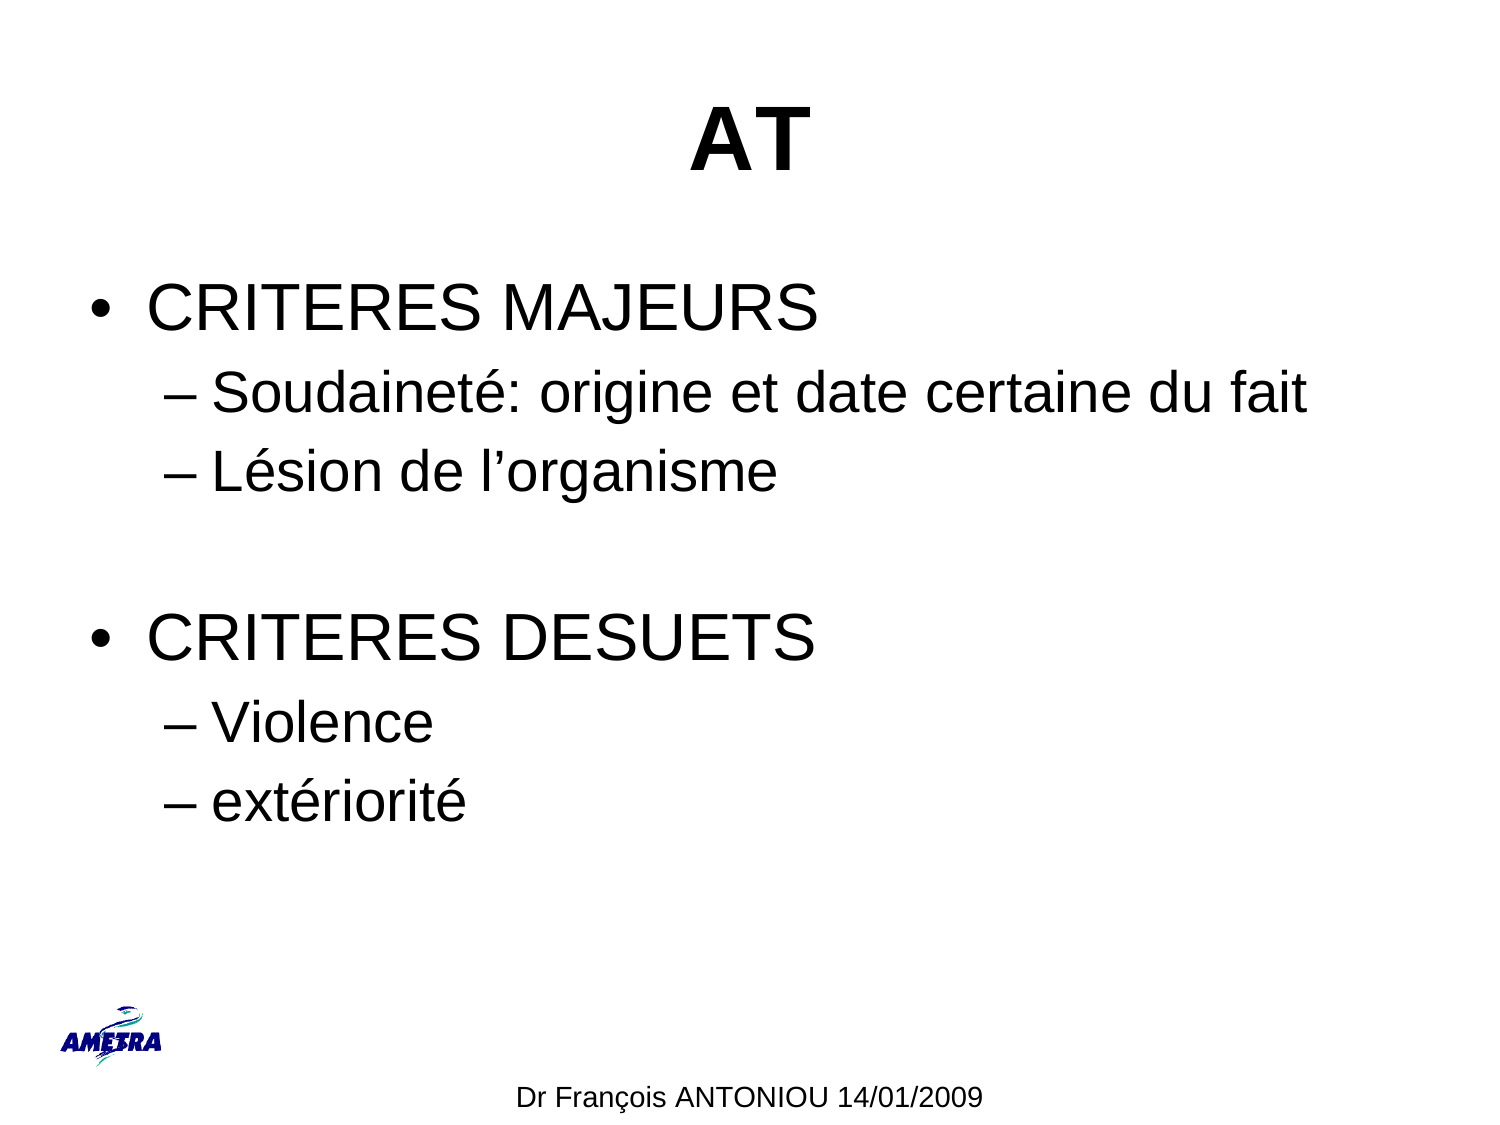

# AT
CRITERES MAJEURS
Soudaineté: origine et date certaine du fait
Lésion de l’organisme
CRITERES DESUETS
Violence
extériorité
Dr François ANTONIOU 14/01/2009